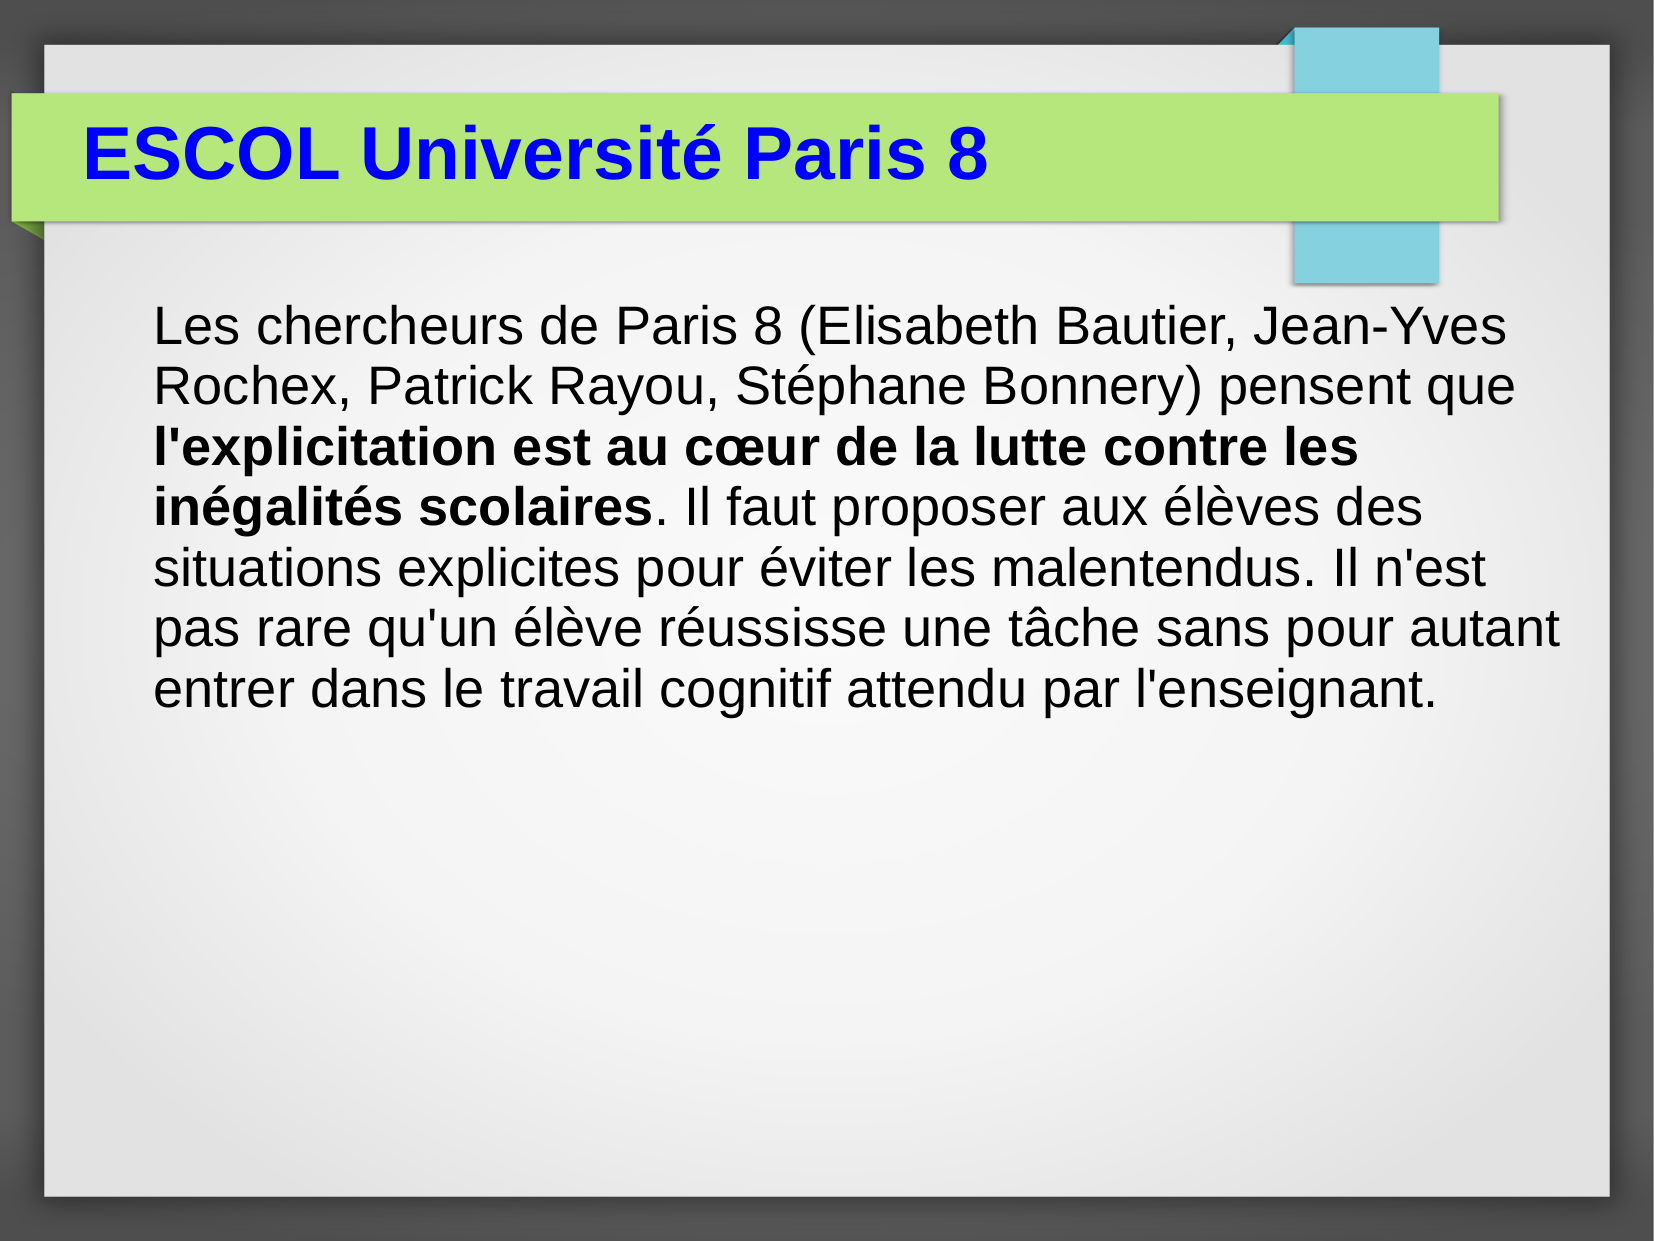

# ESCOL Université Paris 8
Les chercheurs de Paris 8 (Elisabeth Bautier, Jean-Yves Rochex, Patrick Rayou, Stéphane Bonnery) pensent que l'explicitation est au cœur de la lutte contre les inégalités scolaires. Il faut proposer aux élèves des situations explicites pour éviter les malentendus. Il n'est pas rare qu'un élève réussisse une tâche sans pour autant entrer dans le travail cognitif attendu par l'enseignant.